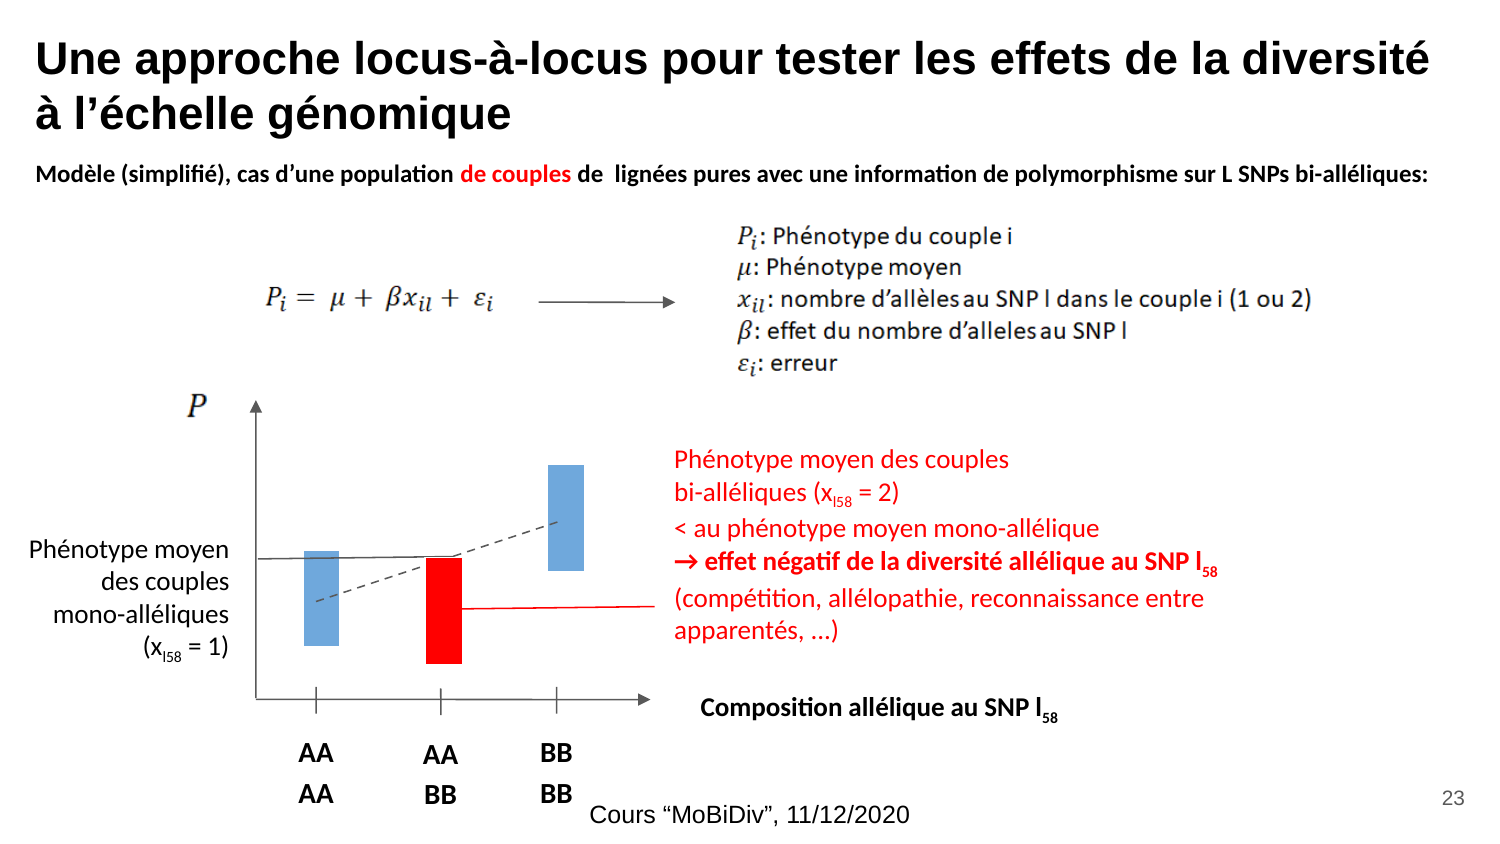

Une approche locus-à-locus pour tester les effets de la diversité à l’échelle génomique
# Modèle (simplifié), cas d’une population de couples de lignées pures avec une information de polymorphisme sur L SNPs bi-alléliques:
Phénotype moyen des couples
bi-alléliques (xl58 = 2)
< au phénotype moyen mono-allélique
→ effet négatif de la diversité allélique au SNP l58
(compétition, allélopathie, reconnaissance entre apparentés, ...)
Phénotype moyen des couples
mono-alléliques (xl58 = 1)
Composition allélique au SNP l58
AA
AA
BB
BB
AA
BB